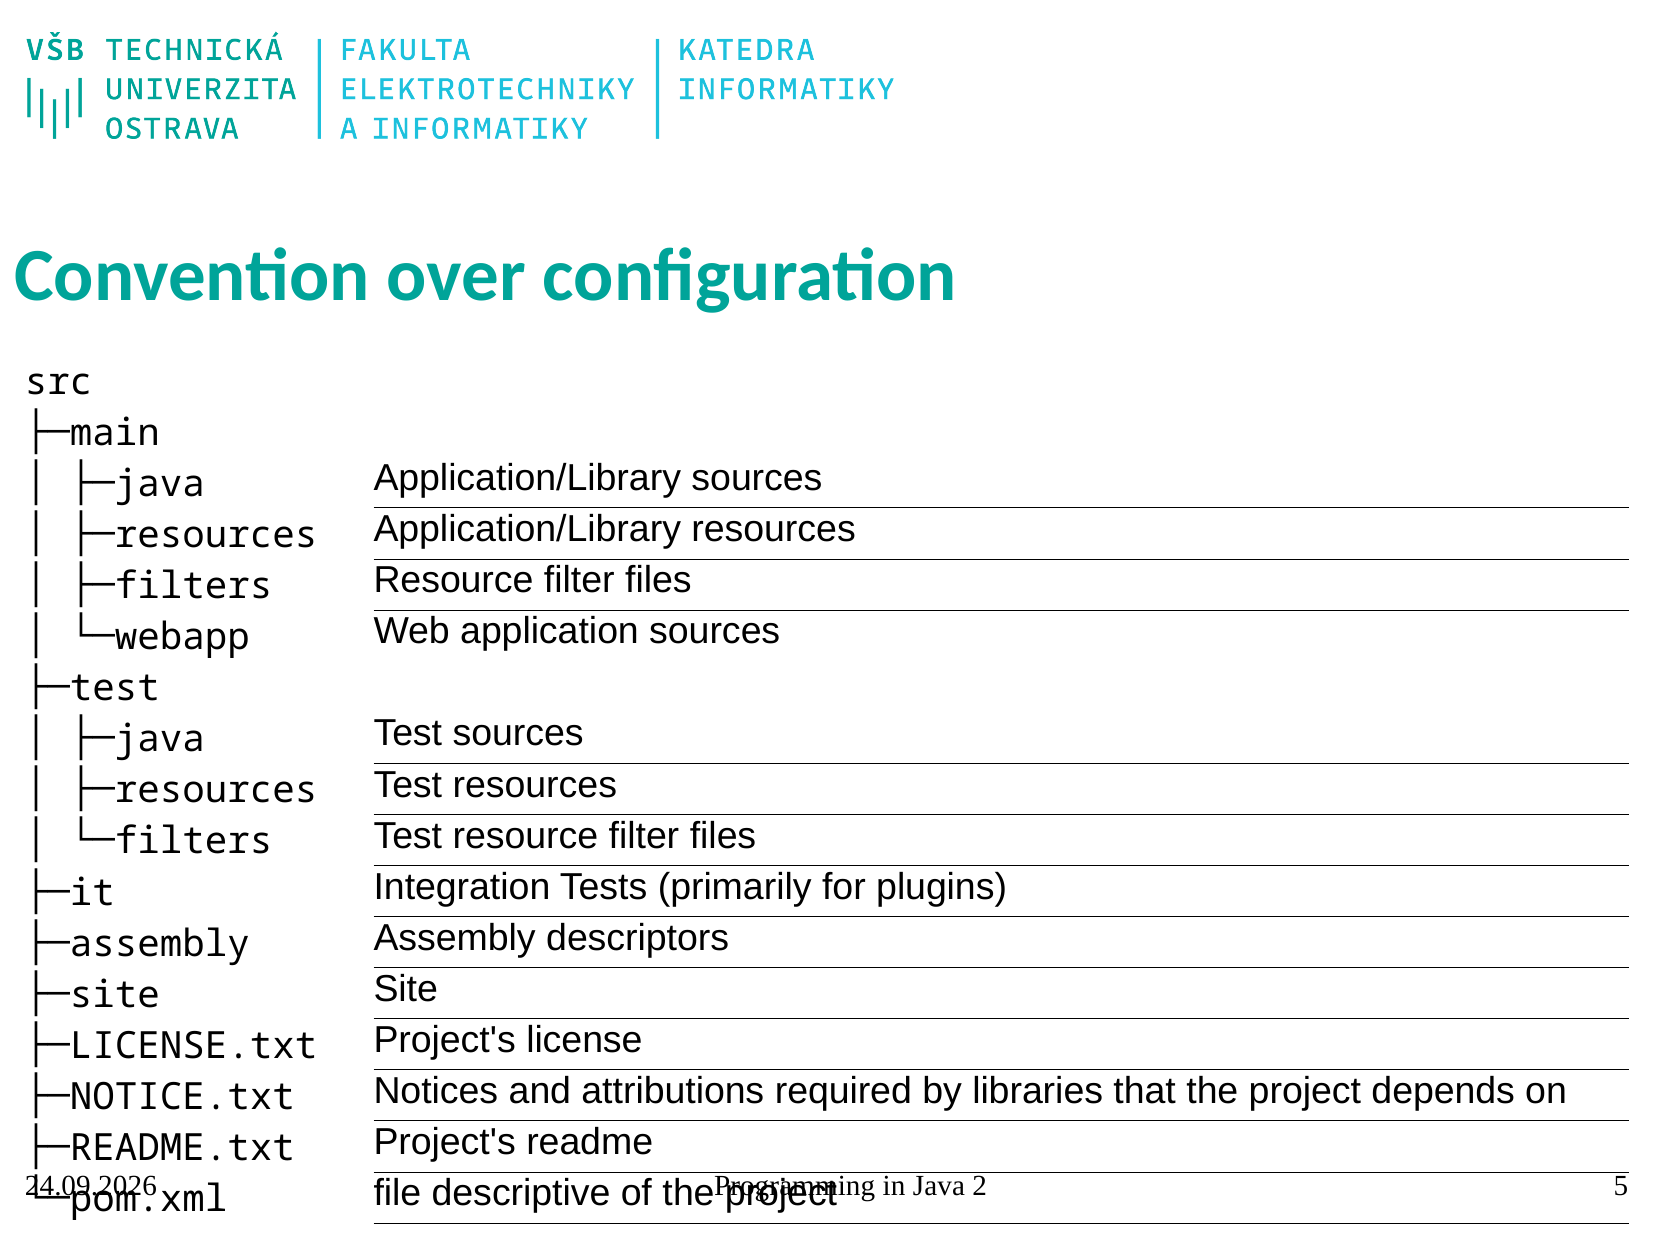

# Convention over configuration
| src | |
| --- | --- |
| ├─main | |
| │ ├─java | Application/Library sources |
| │ ├─resources | Application/Library resources |
| │ ├─filters | Resource filter files |
| │ └─webapp | Web application sources |
| ├─test | |
| │ ├─java | Test sources |
| │ ├─resources | Test resources |
| │ └─filters | Test resource filter files |
| ├─it | Integration Tests (primarily for plugins) |
| ├─assembly | Assembly descriptors |
| ├─site | Site |
| ├─LICENSE.txt | Project's license |
| ├─NOTICE.txt | Notices and attributions required by libraries that the project depends on |
| ├─README.txt | Project's readme |
| └─pom.xml | file descriptive of the project |
Programming in Java 2
5